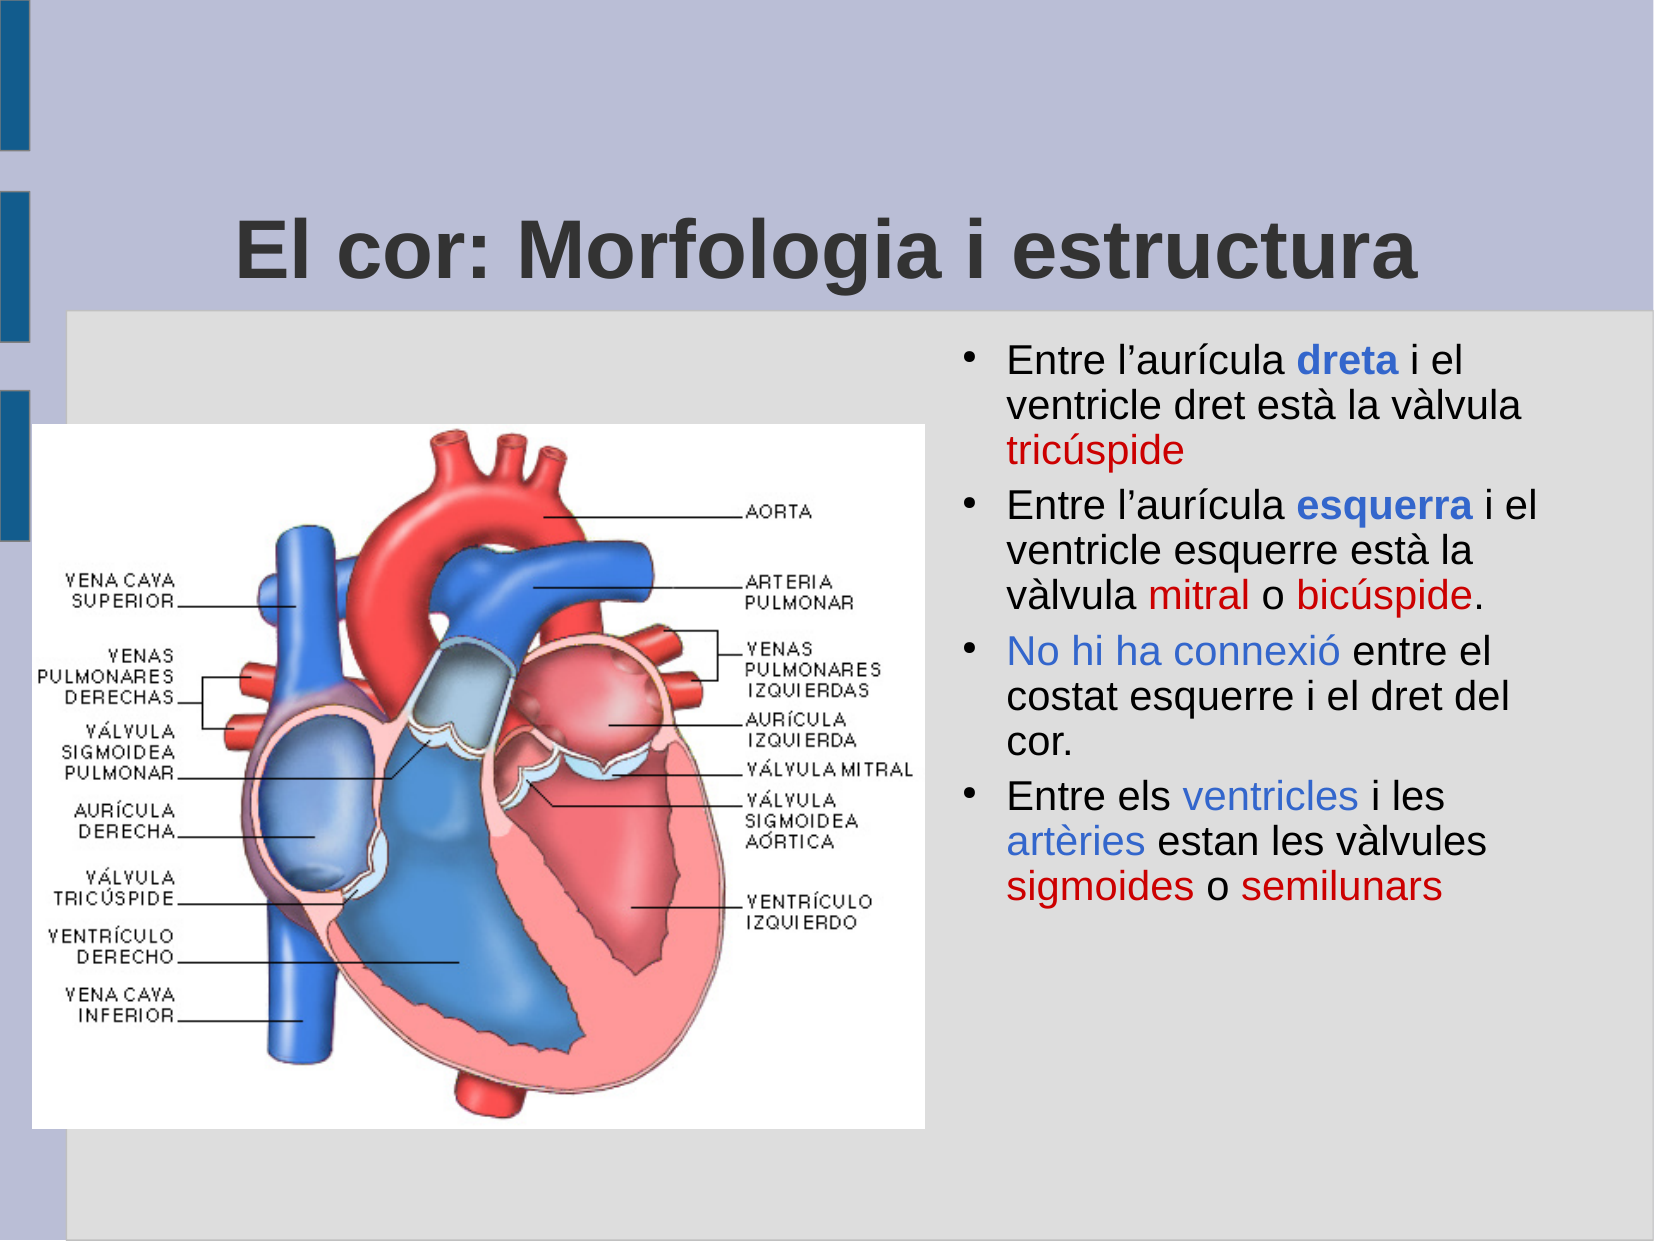

# El cor: Morfologia i estructura
Entre l’aurícula dreta i el ventricle dret està la vàlvula tricúspide
Entre l’aurícula esquerra i el ventricle esquerre està la vàlvula mitral o bicúspide.
No hi ha connexió entre el costat esquerre i el dret del cor.
Entre els ventricles i les artèries estan les vàlvules sigmoides o semilunars